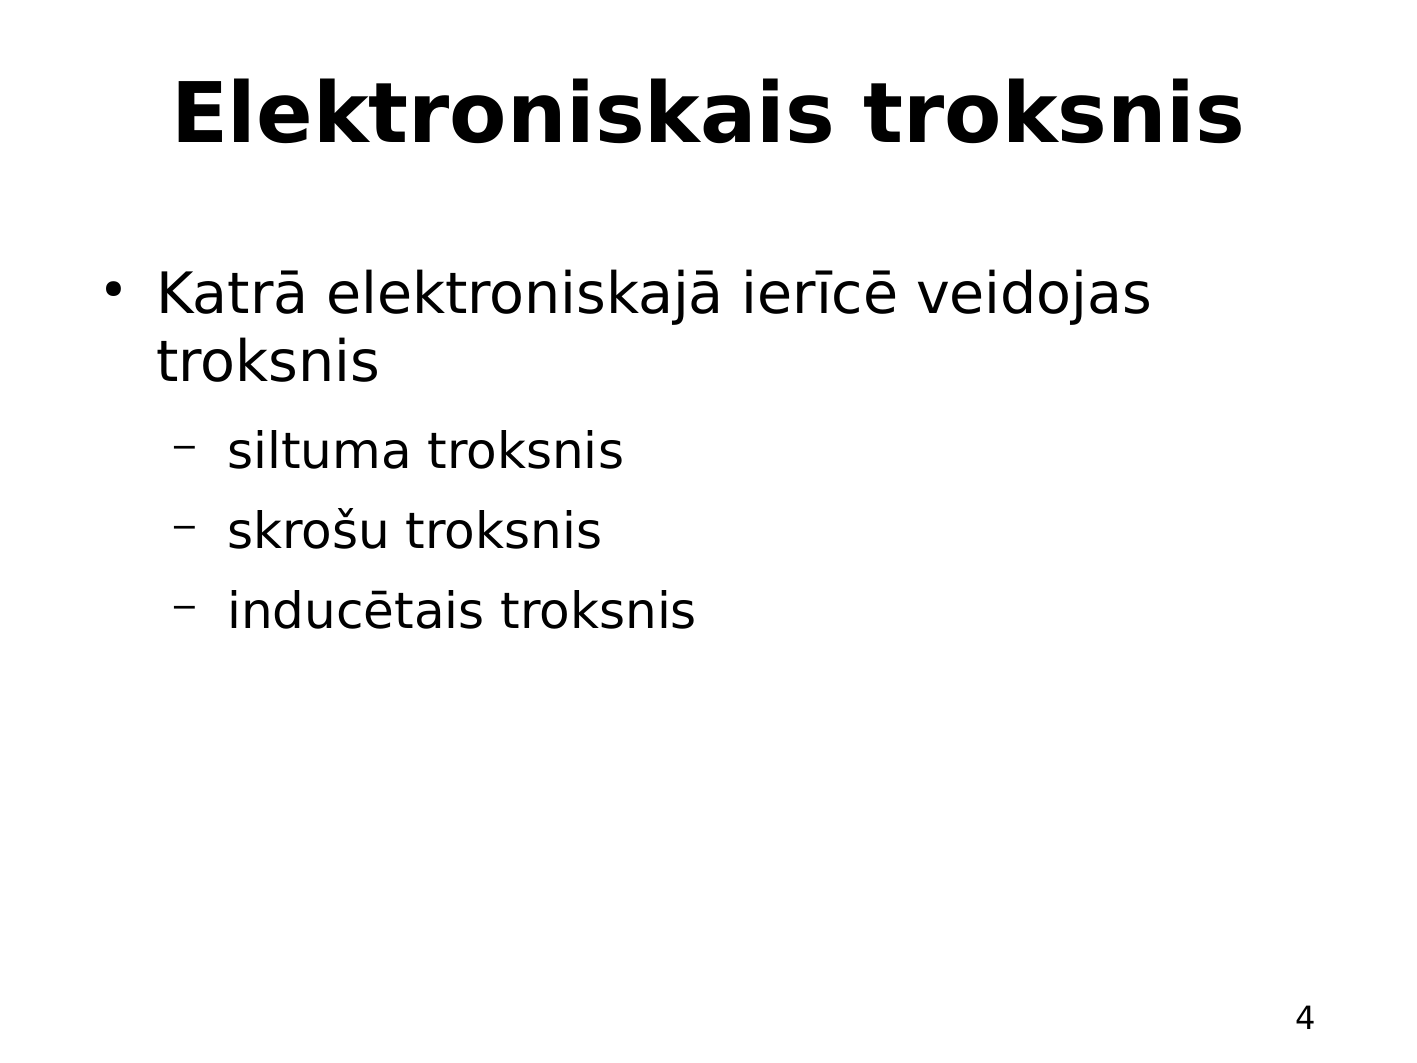

# Elektroniskais troksnis
Katrā elektroniskajā ierīcē veidojas troksnis
siltuma troksnis
skrošu troksnis
inducētais troksnis